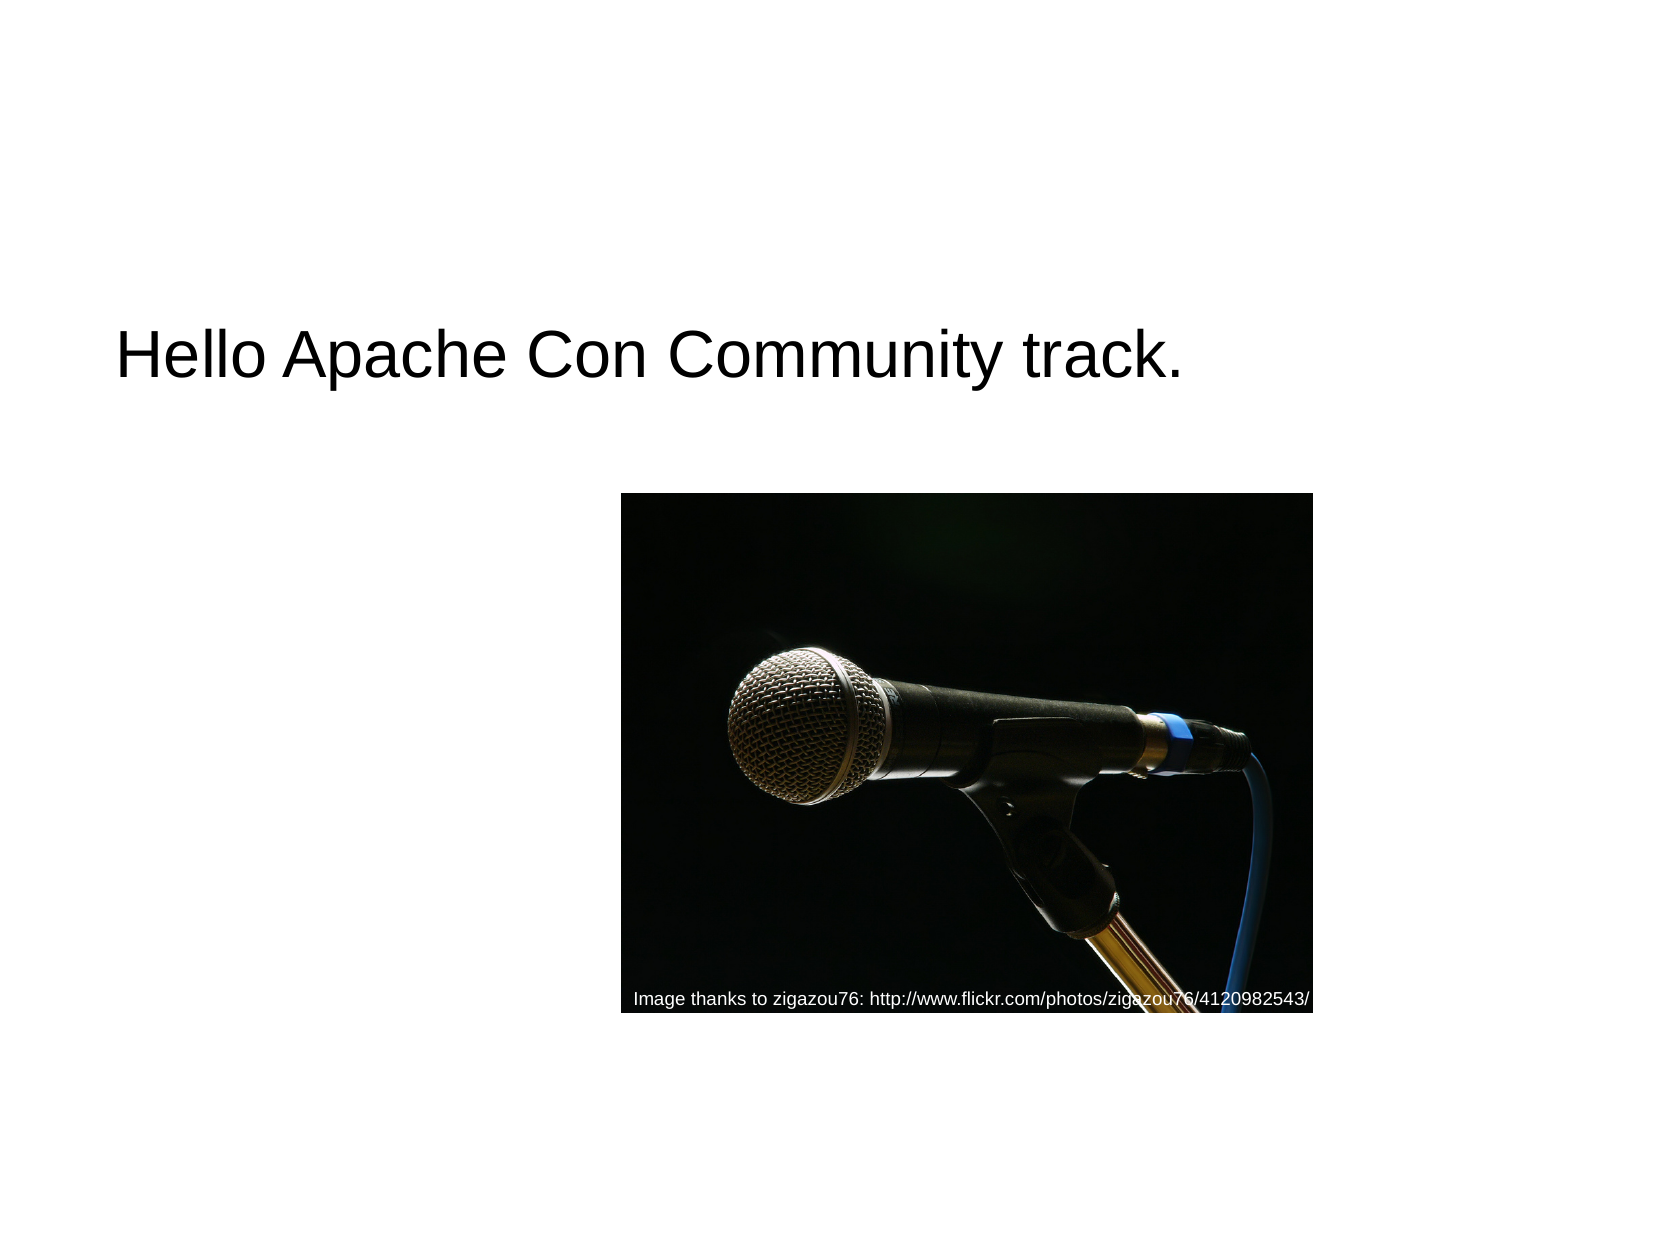

# Hello Apache Con Community track.
Image thanks to zigazou76: http://www.flickr.com/photos/zigazou76/4120982543/